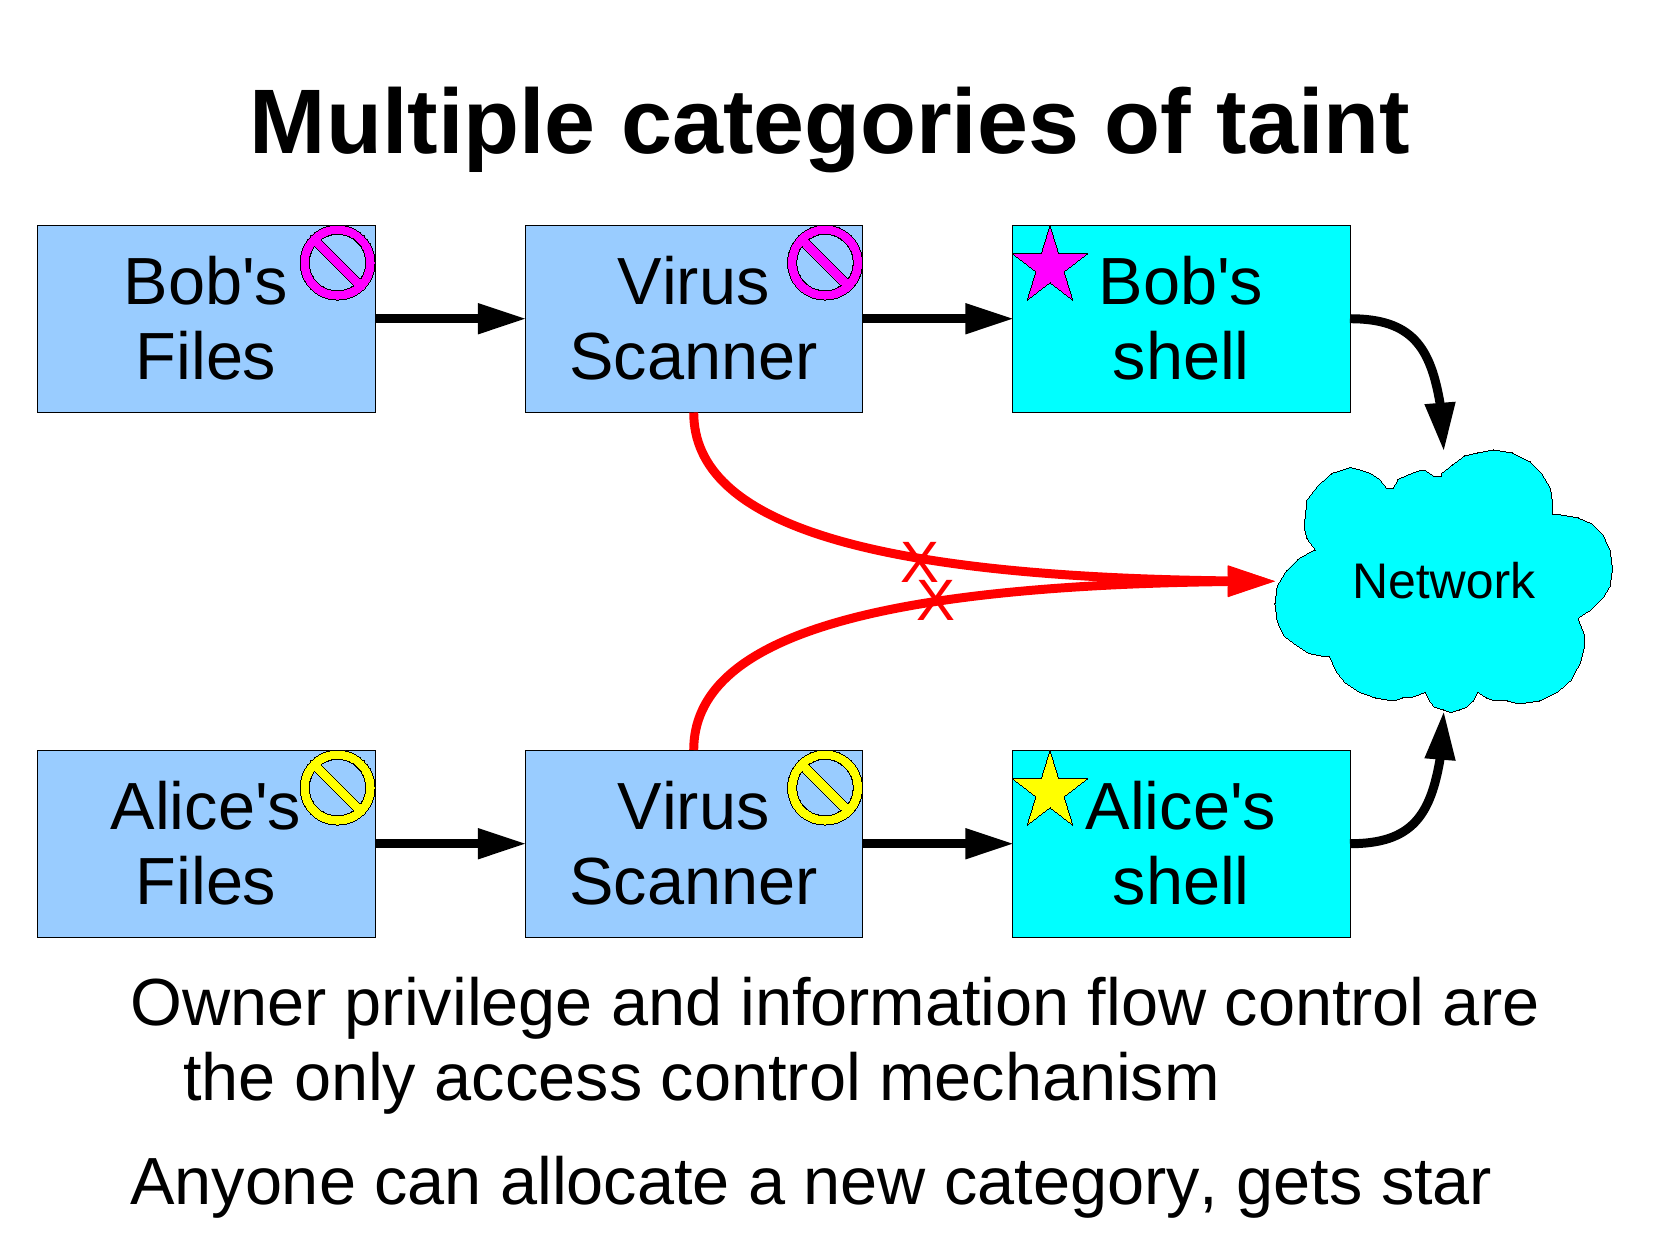

# Multiple categories of taint
Bob's
Files
Virus
Scanner
Bob's
shell
Network
Alice's
Files
Virus
Scanner
Alice's
shell
Owner privilege and information flow control are the only access control mechanism
Anyone can allocate a new category, gets star